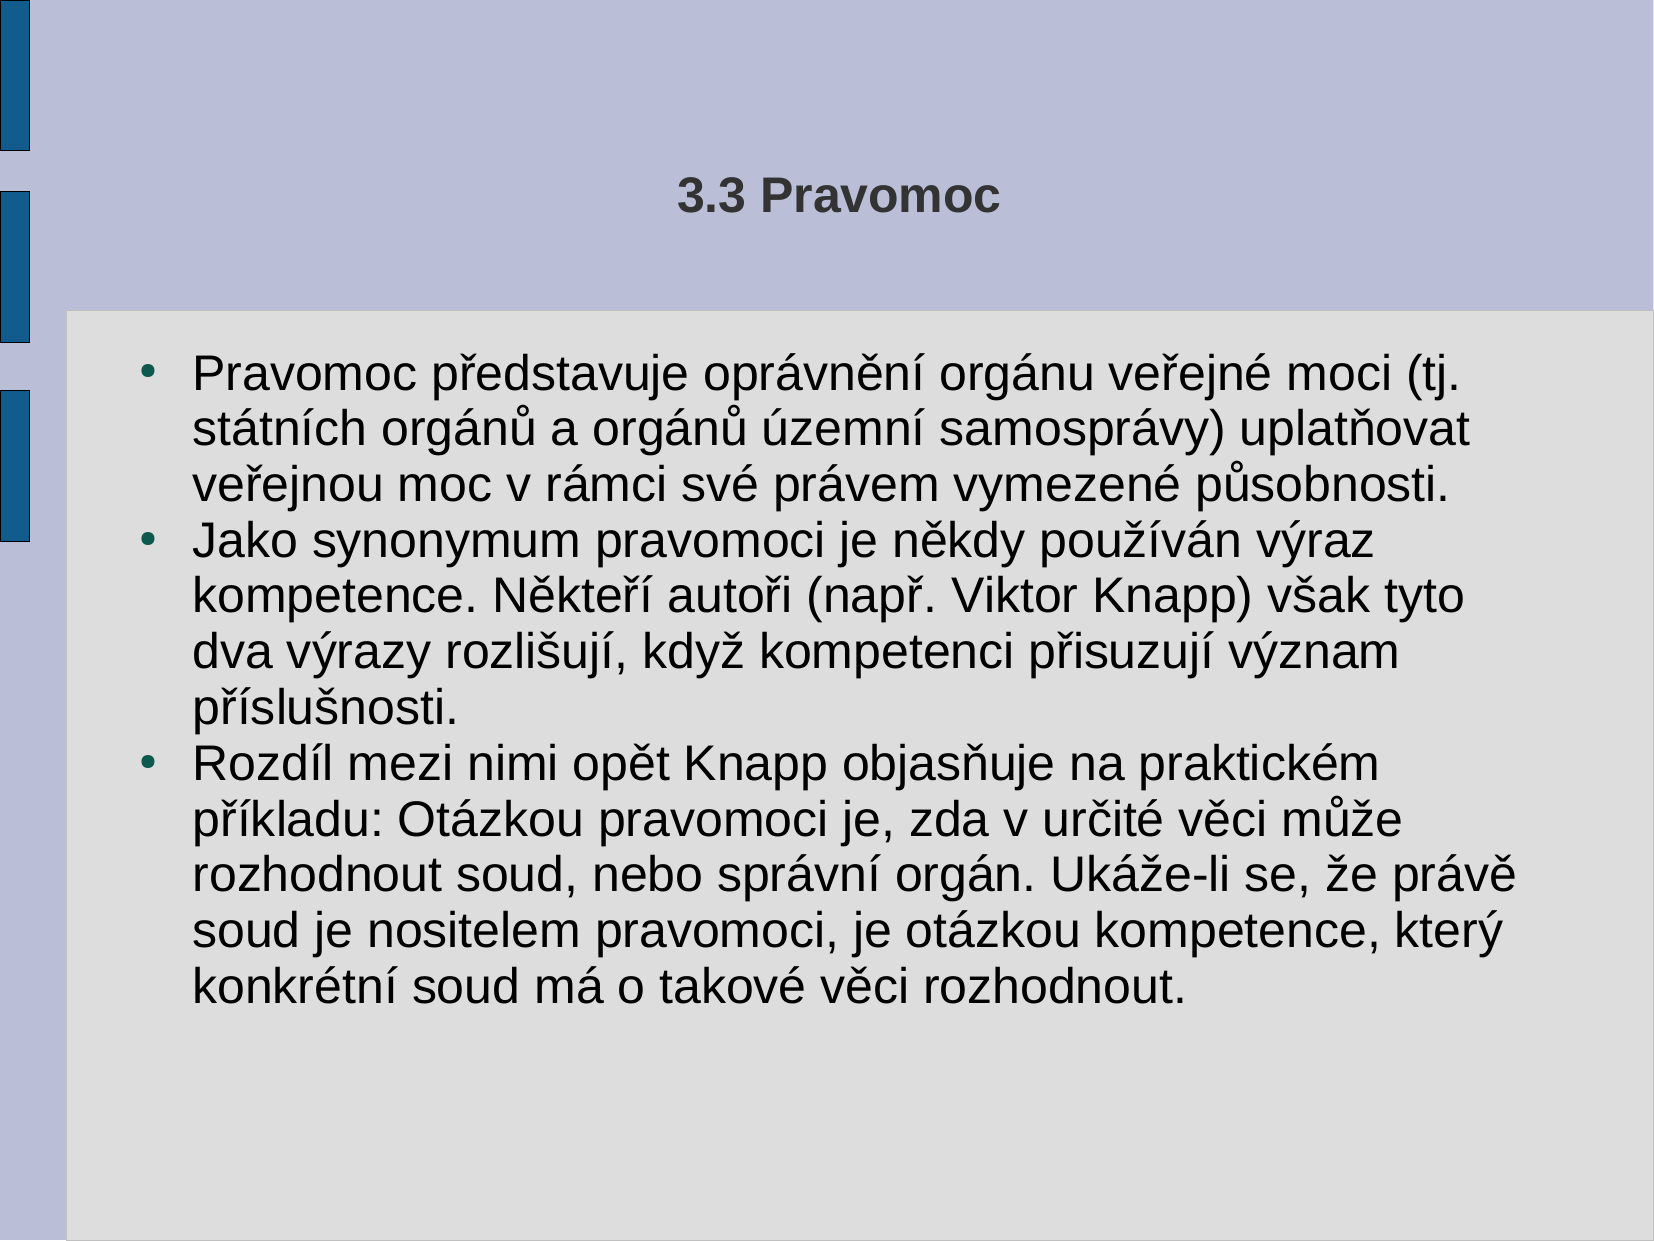

# 3.3 Pravomoc
Pravomoc představuje oprávnění orgánu veřejné moci (tj. státních orgánů a orgánů územní samosprávy) uplatňovat veřejnou moc v rámci své právem vymezené působnosti.
Jako synonymum pravomoci je někdy používán výraz kompetence. Někteří autoři (např. Viktor Knapp) však tyto dva výrazy rozlišují, když kompetenci přisuzují význam příslušnosti.
Rozdíl mezi nimi opět Knapp objasňuje na praktickém příkladu: Otázkou pravomoci je, zda v určité věci může rozhodnout soud, nebo správní orgán. Ukáže-li se, že právě soud je nositelem pravomoci, je otázkou kompetence, který konkrétní soud má o takové věci rozhodnout.